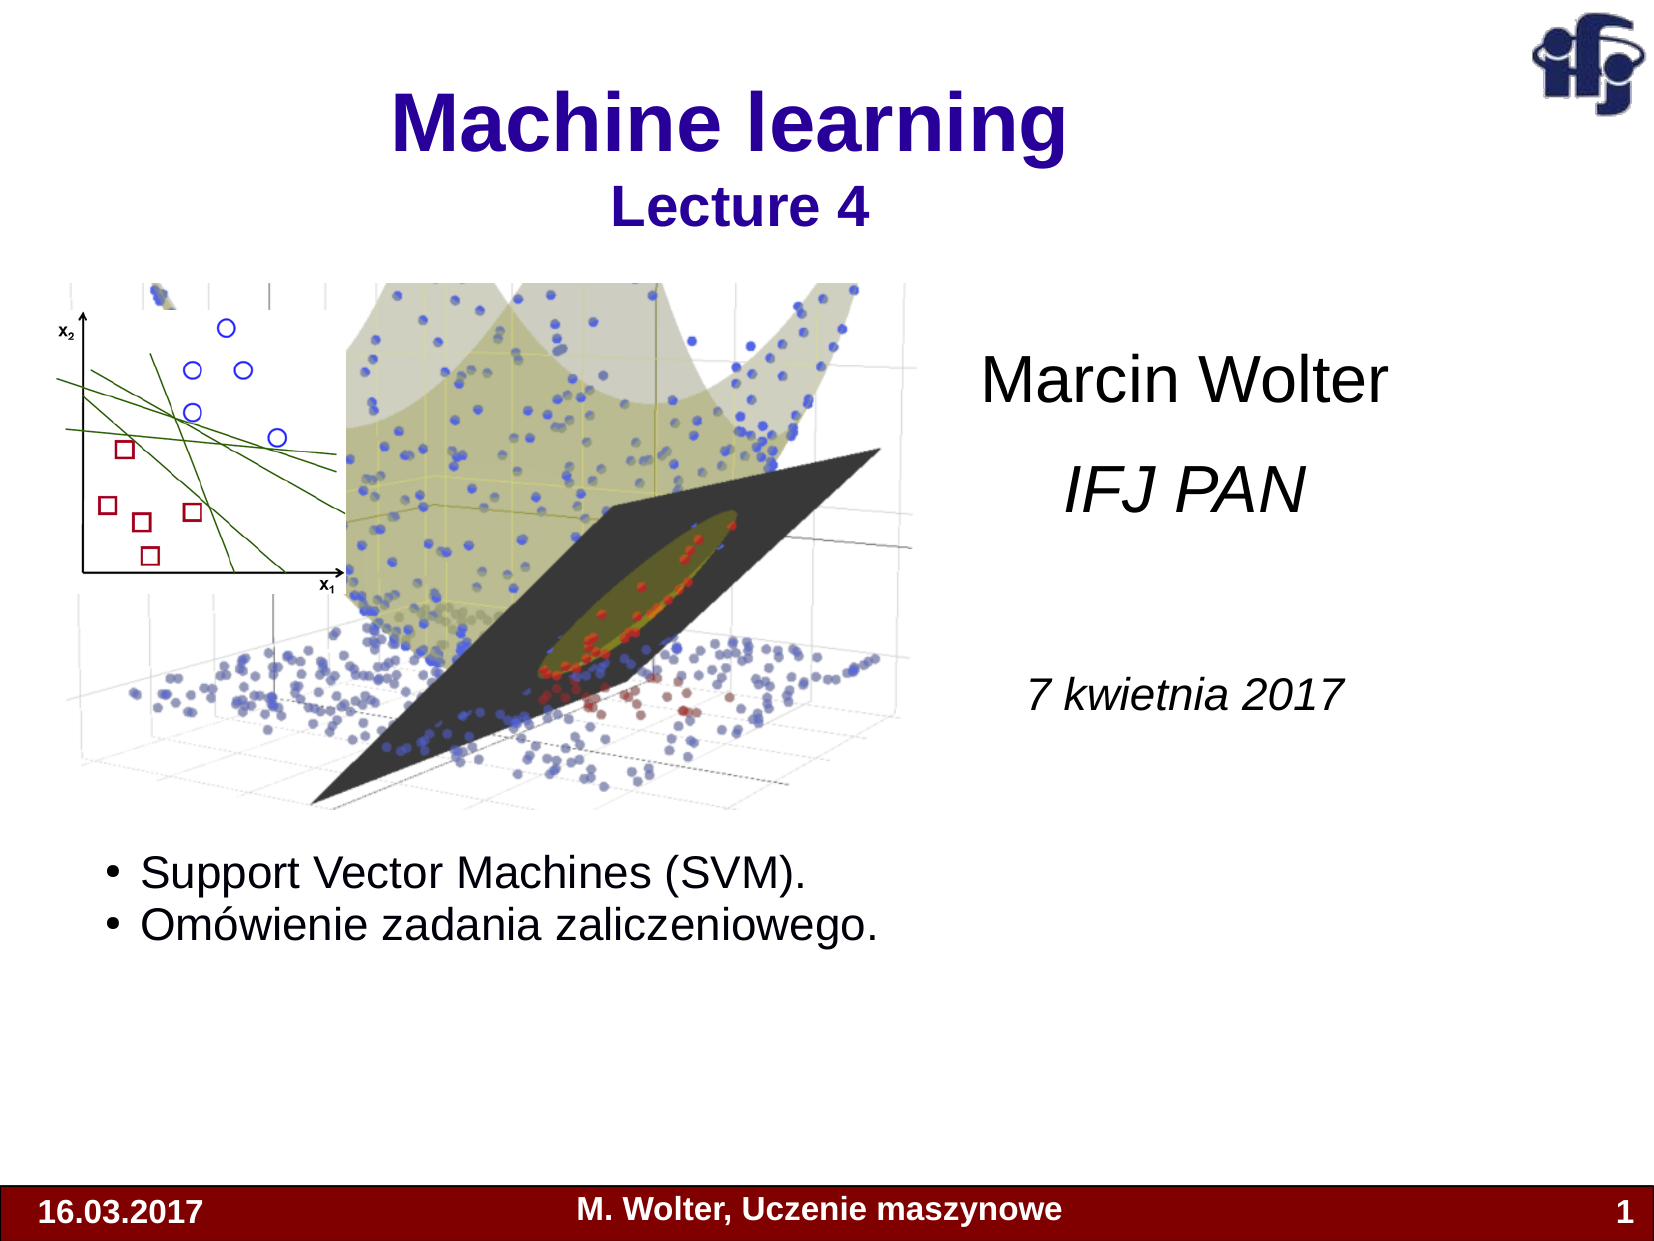

# Machine learning Lecture 4
Marcin Wolter
IFJ PAN
7 kwietnia 2017
Support Vector Machines (SVM).
Omówienie zadania zaliczeniowego.
9.03.2017
Machine Learning, M. Wolter